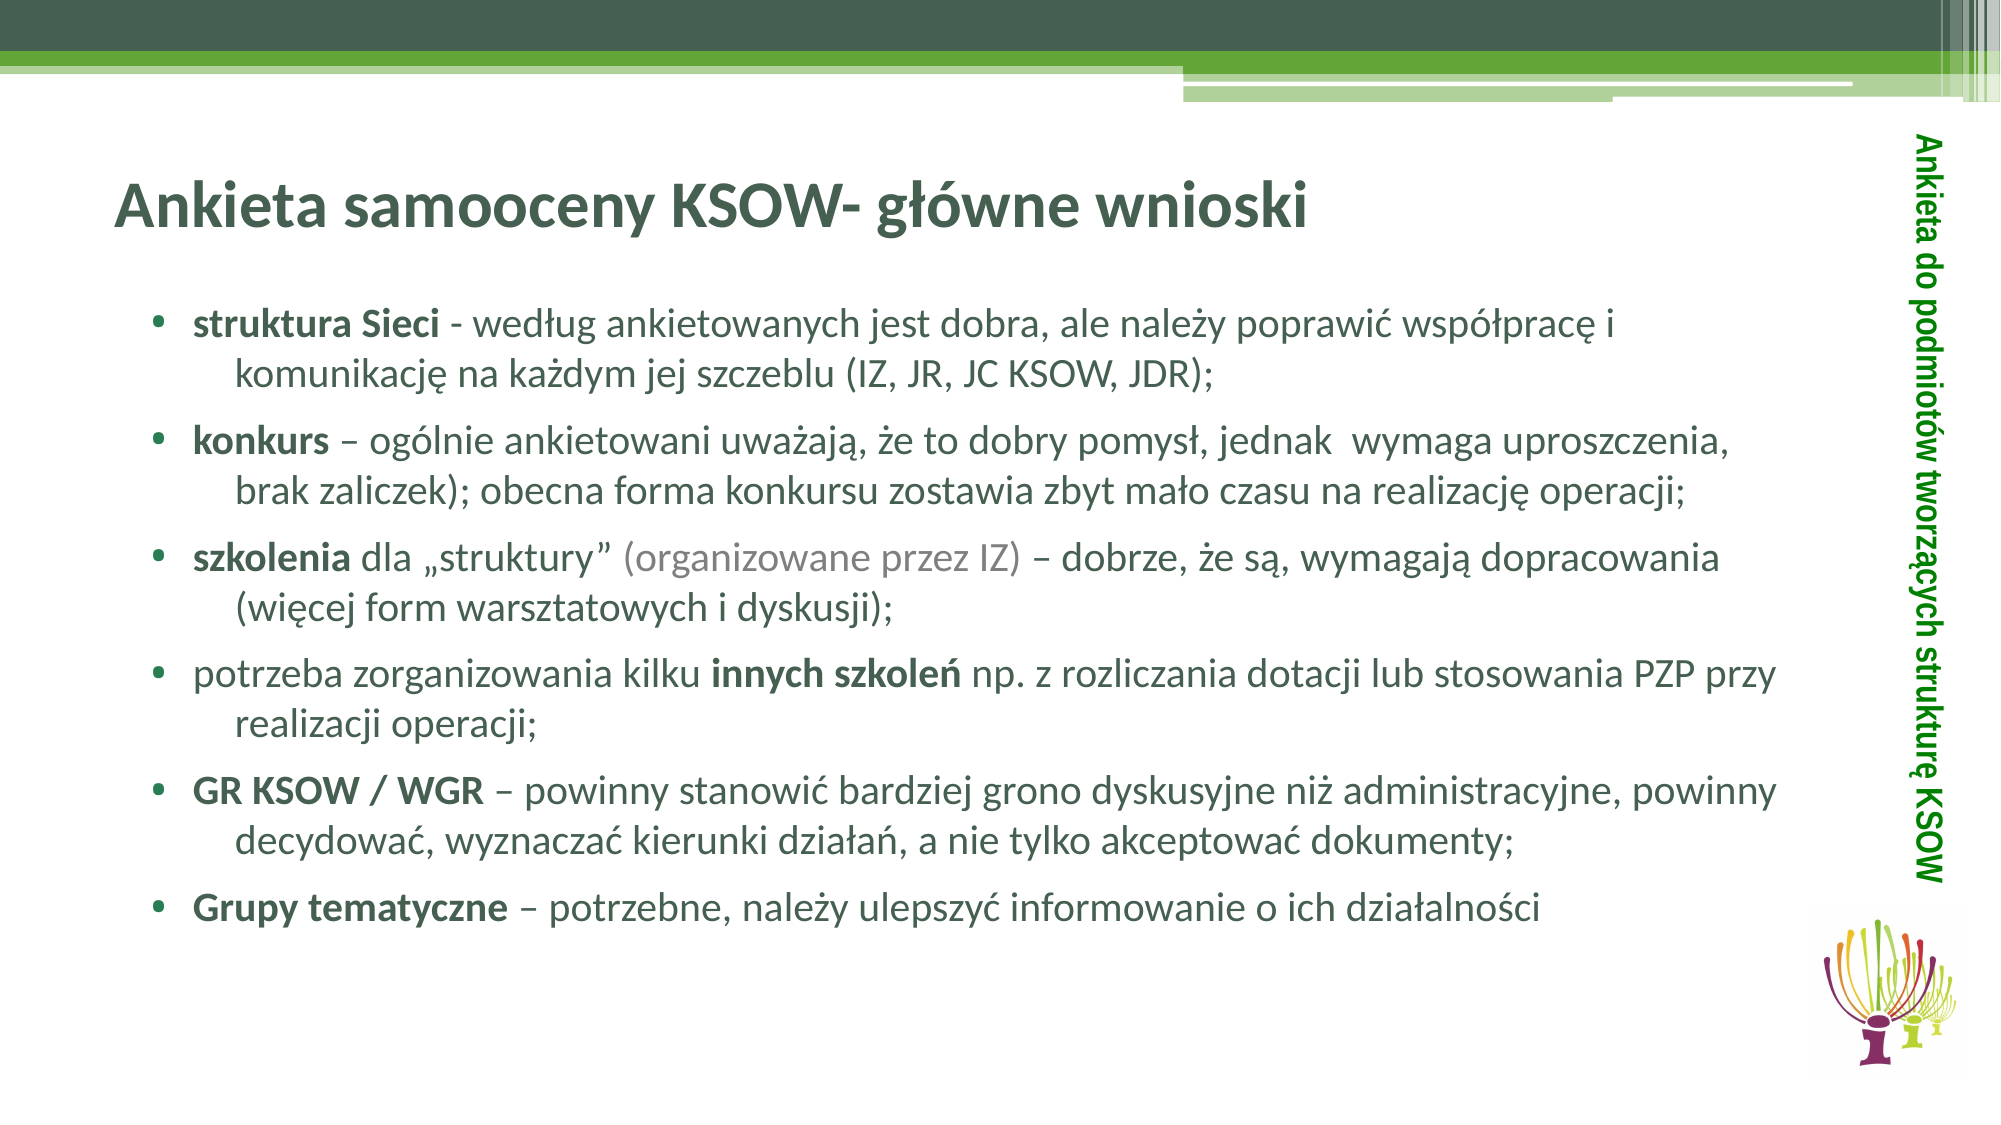

# Ankieta samooceny KSOW- główne wnioski
struktura Sieci - według ankietowanych jest dobra, ale należy poprawić współpracę i komunikację na każdym jej szczeblu (IZ, JR, JC KSOW, JDR);
konkurs – ogólnie ankietowani uważają, że to dobry pomysł, jednak wymaga uproszczenia, brak zaliczek); obecna forma konkursu zostawia zbyt mało czasu na realizację operacji;
szkolenia dla „struktury” (organizowane przez IZ) – dobrze, że są, wymagają dopracowania (więcej form warsztatowych i dyskusji);
potrzeba zorganizowania kilku innych szkoleń np. z rozliczania dotacji lub stosowania PZP przy realizacji operacji;
GR KSOW / WGR – powinny stanowić bardziej grono dyskusyjne niż administracyjne, powinny decydować, wyznaczać kierunki działań, a nie tylko akceptować dokumenty;
Grupy tematyczne – potrzebne, należy ulepszyć informowanie o ich działalności
Ankieta do podmiotów tworzących strukturę KSOW
4,3%